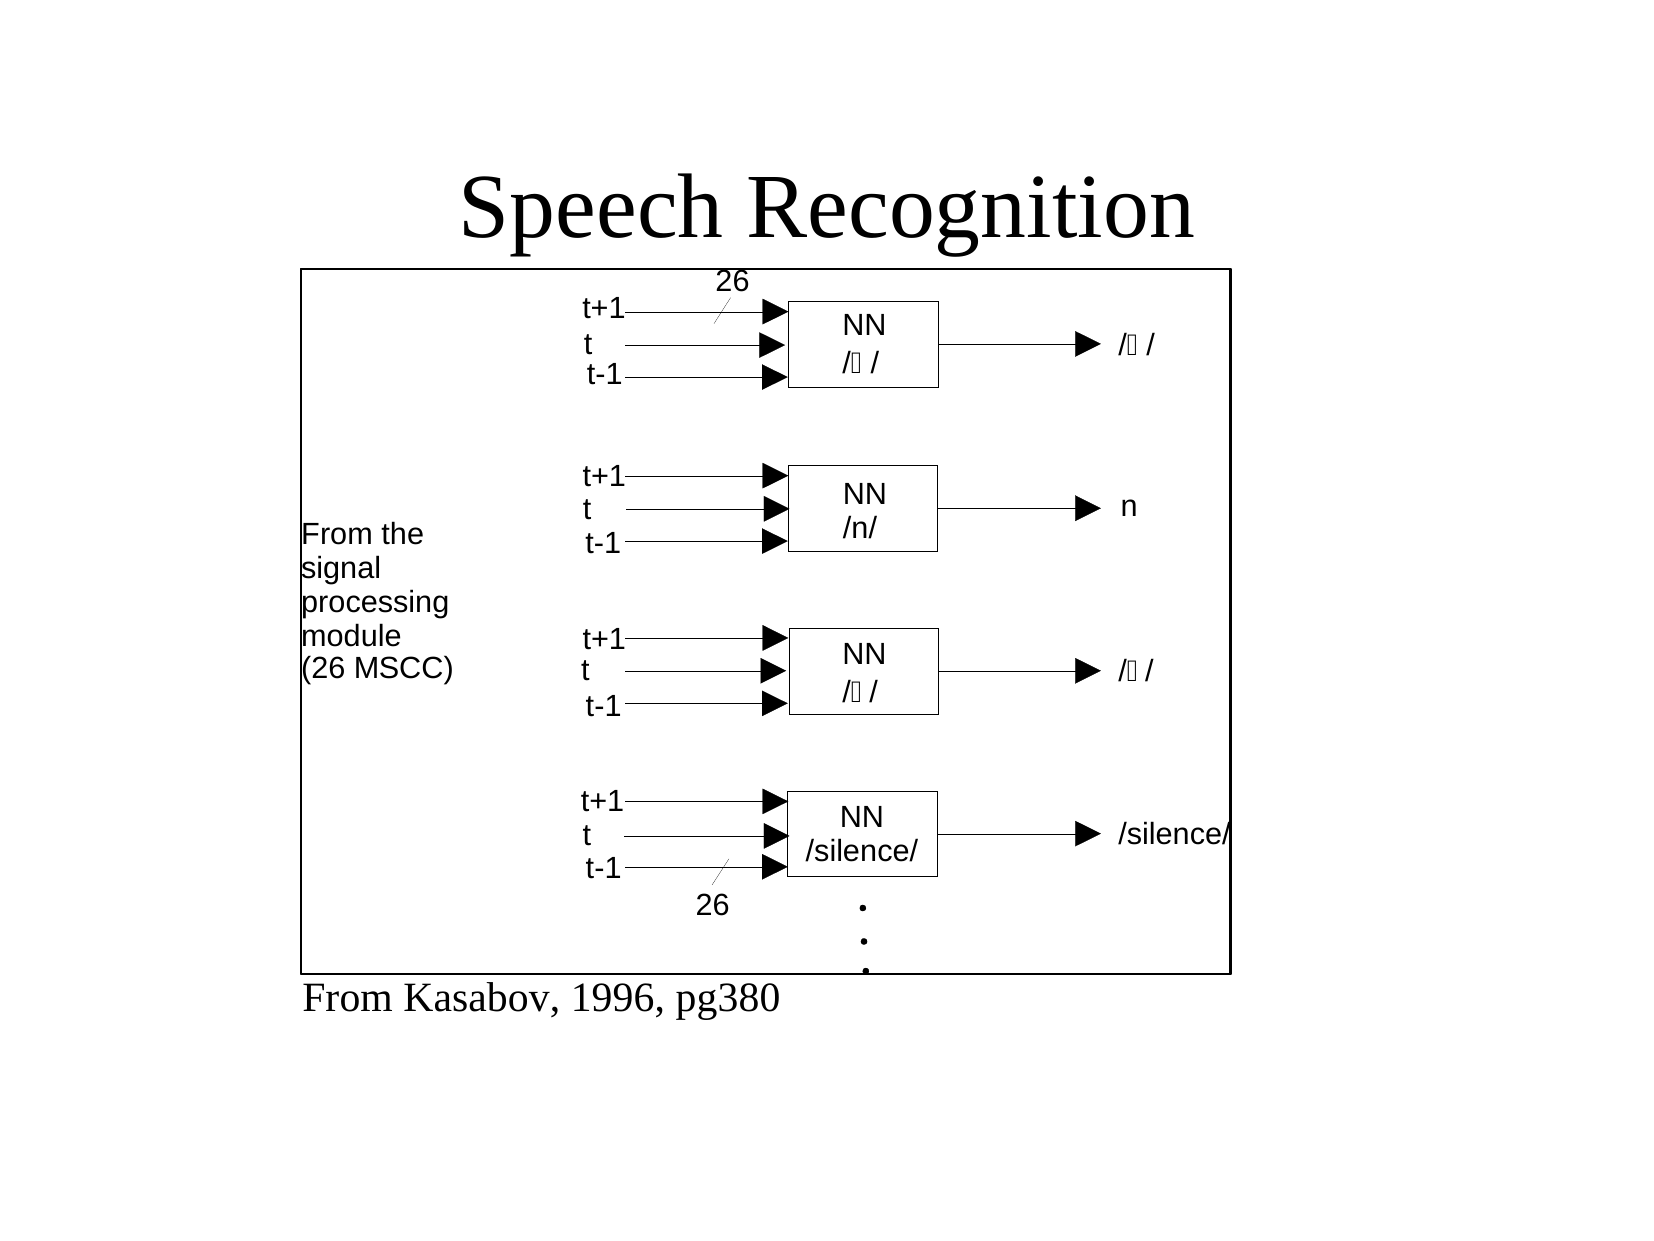

# Speech Recognition
From Kasabov, 1996, pg380